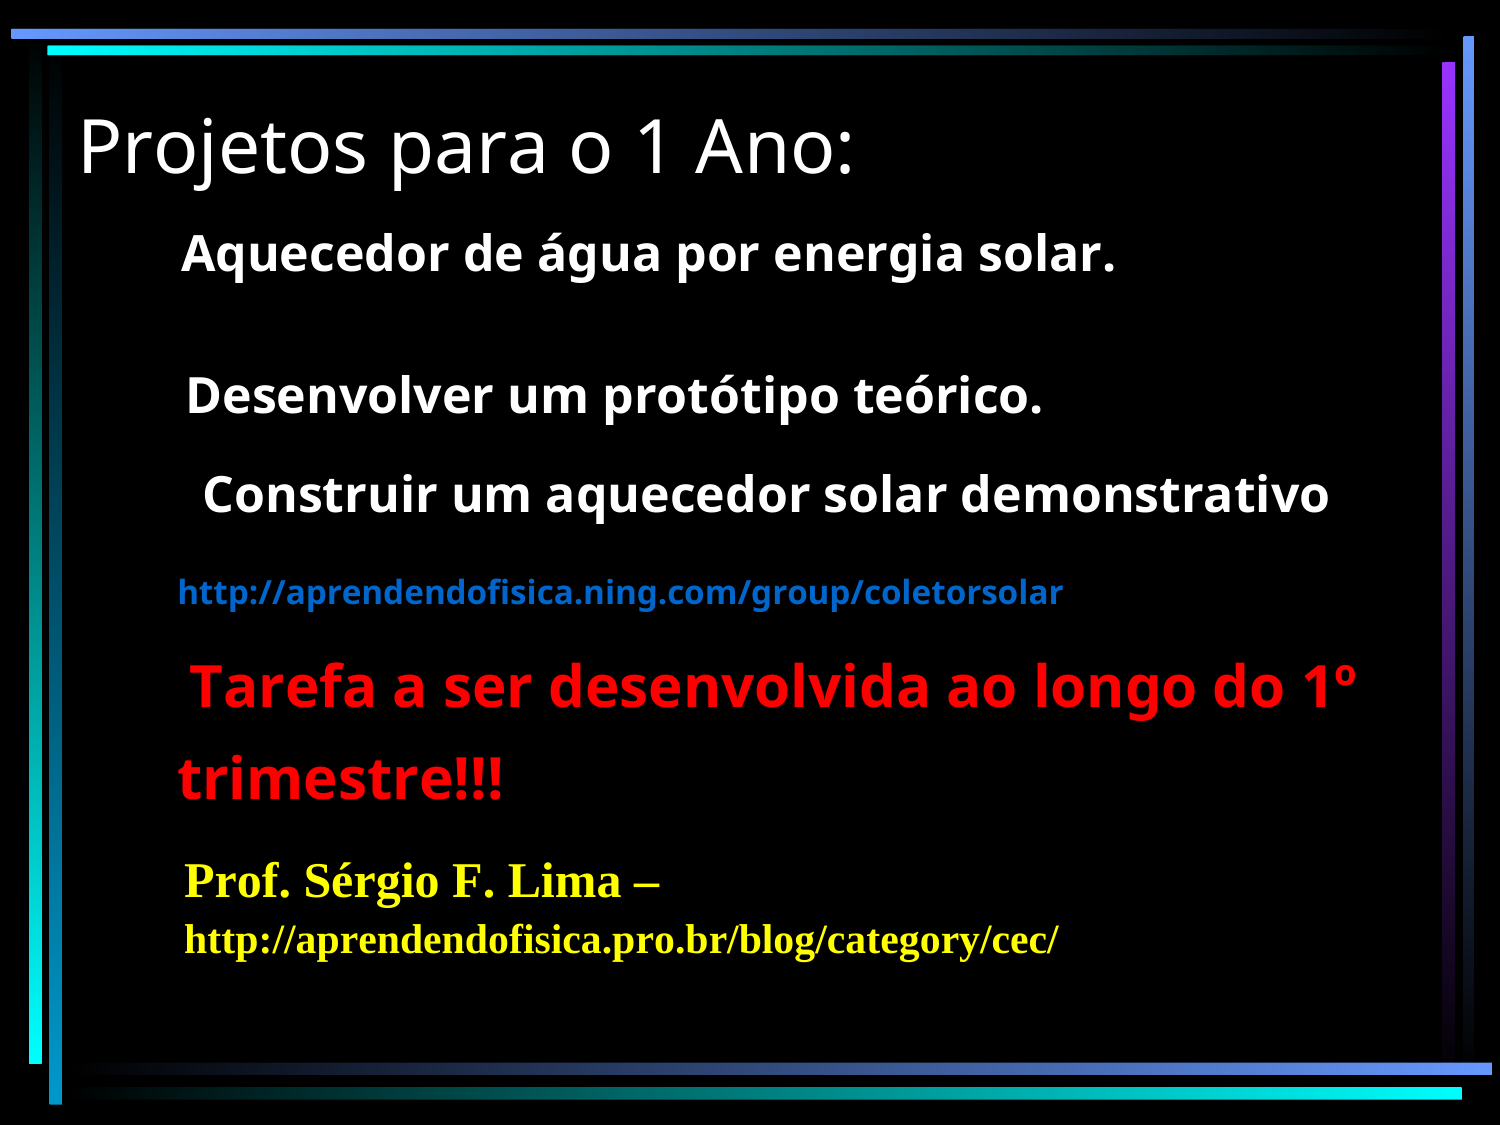

# Projetos para o 1 Ano:
 Aquecedor de água por energia solar.
 Desenvolver um protótipo teórico.
 Construir um aquecedor solar demonstrativo:
http://aprendendofisica.ning.com/group/coletorsolar
 Tarefa a ser desenvolvida ao longo do 1º trimestre!!!
Prof. Sérgio F. Lima – http://aprendendofisica.pro.br/blog/category/cec/